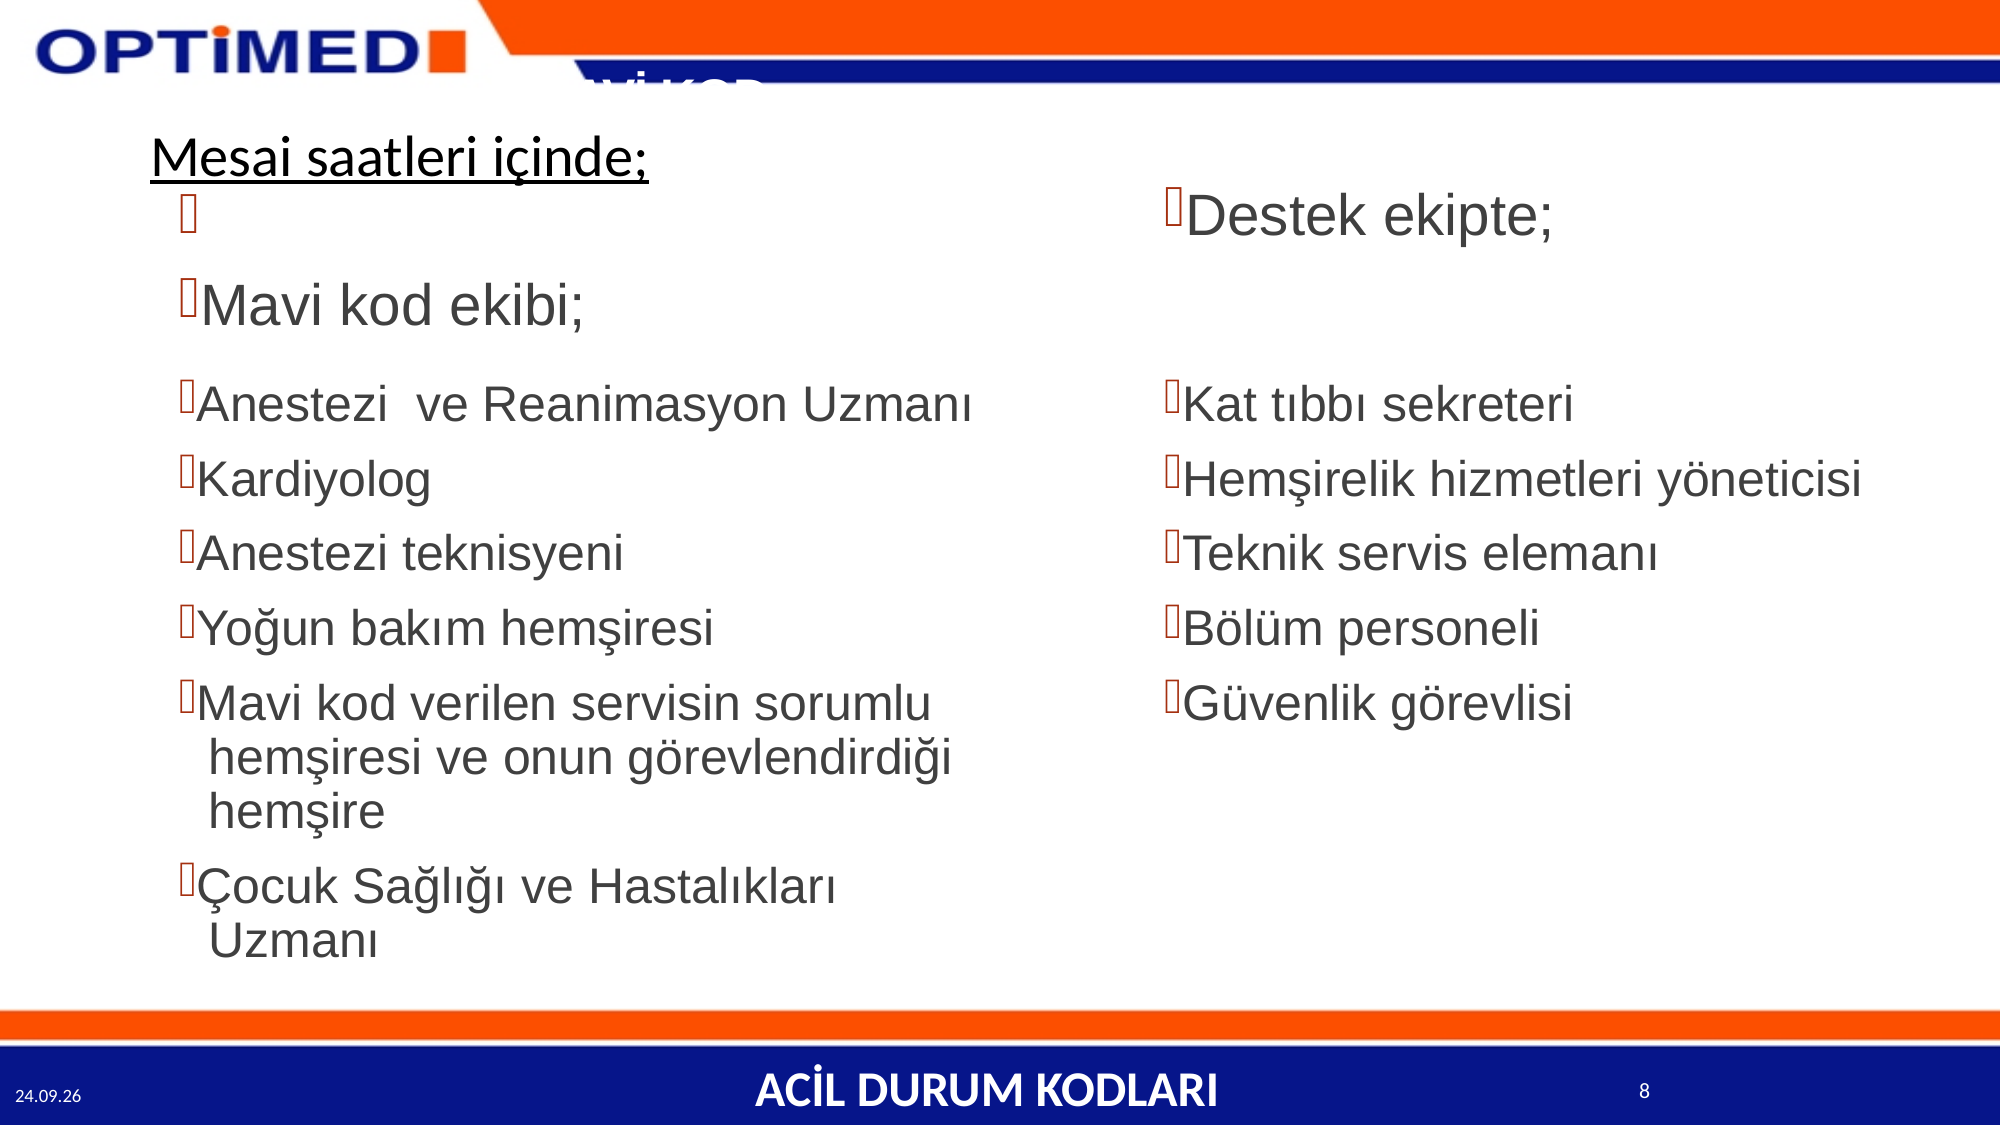

# MAVİ KOD
Mesai saatleri içinde;
Mavi kod ekibi;
Destek ekipte;
Anestezi ve Reanimasyon Uzmanı
Kardiyolog
Anestezi teknisyeni
Yoğun bakım hemşiresi
Mavi kod verilen servisin sorumlu hemşiresi ve onun görevlendirdiği hemşire
Çocuk Sağlığı ve Hastalıkları Uzmanı
Kat tıbbı sekreteri
Hemşirelik hizmetleri yöneticisi
Teknik servis elemanı
Bölüm personeli
Güvenlik görevlisi
ACİL DURUM KODLARI